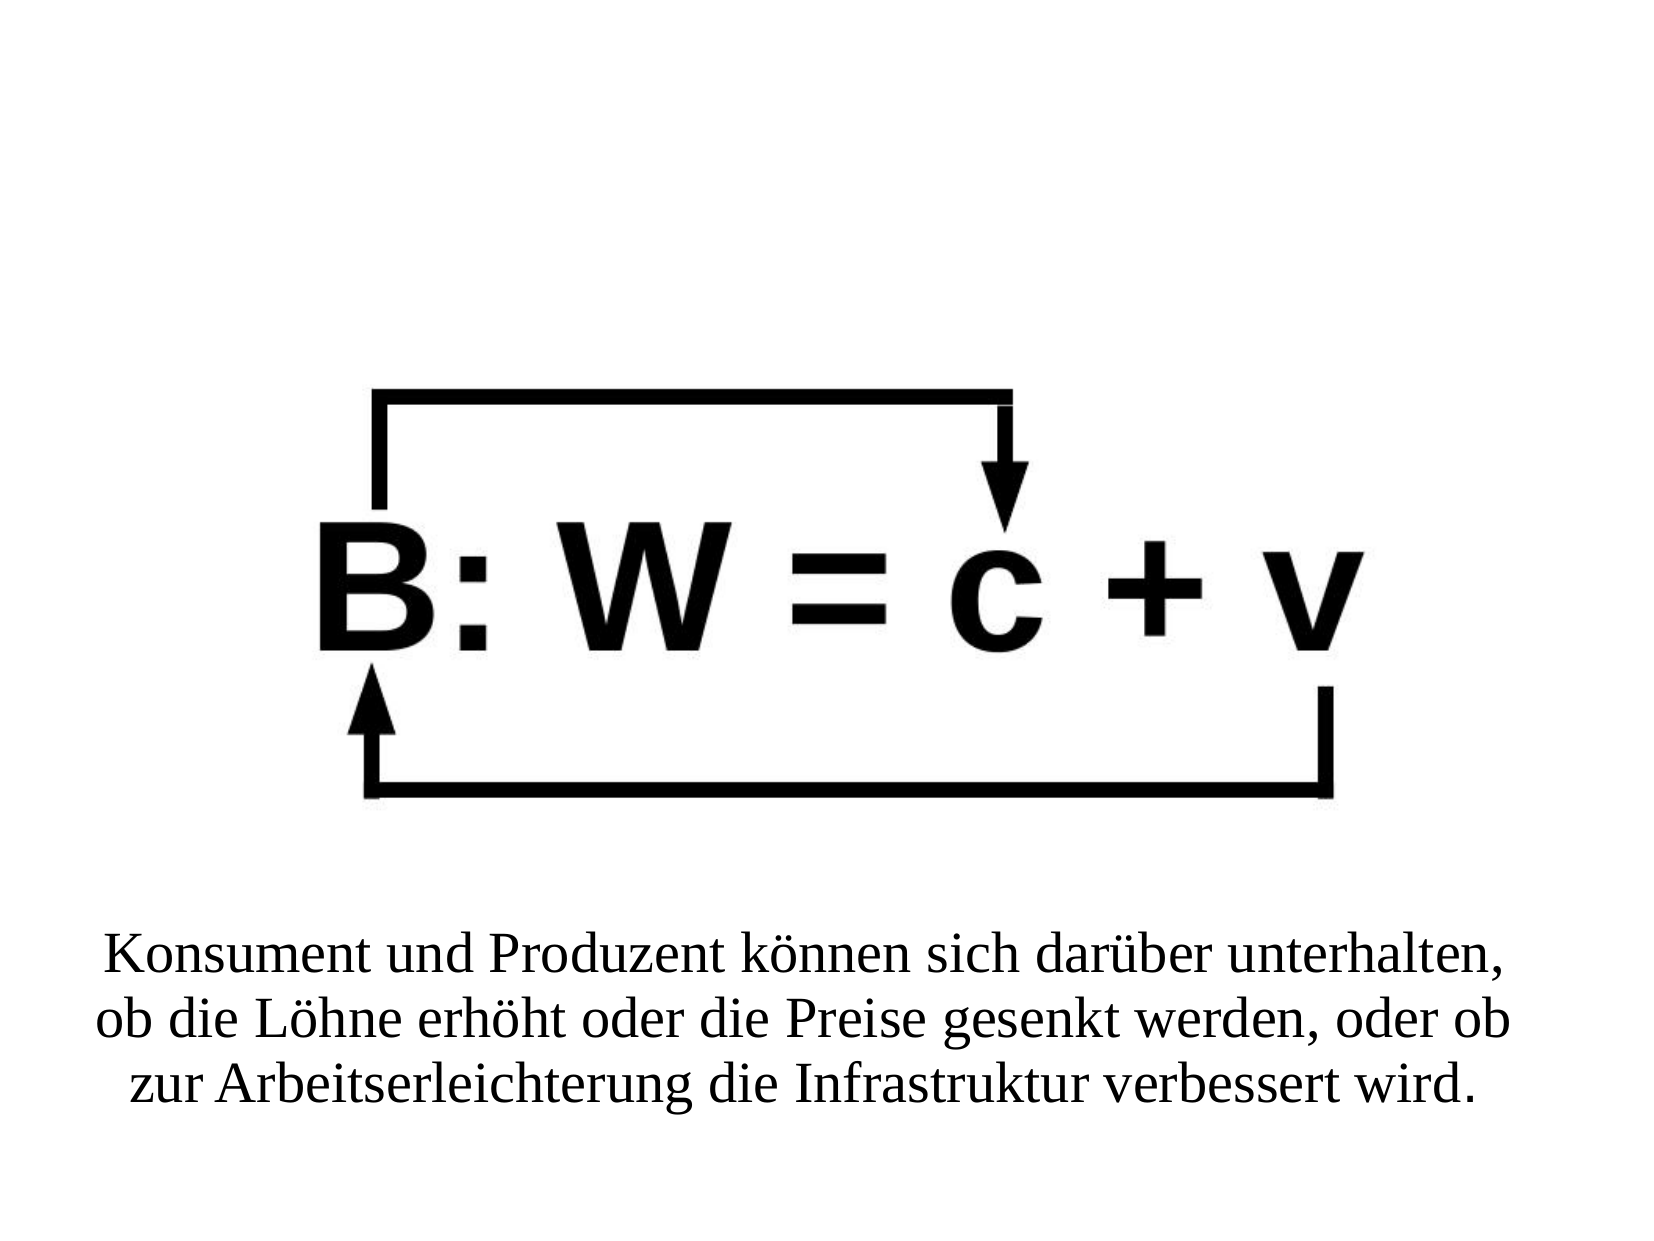

Konsument und Produzent können sich darüber unterhalten, ob die Löhne erhöht oder die Preise gesenkt werden, oder ob zur Arbeitserleichterung die Infrastruktur verbessert wird.